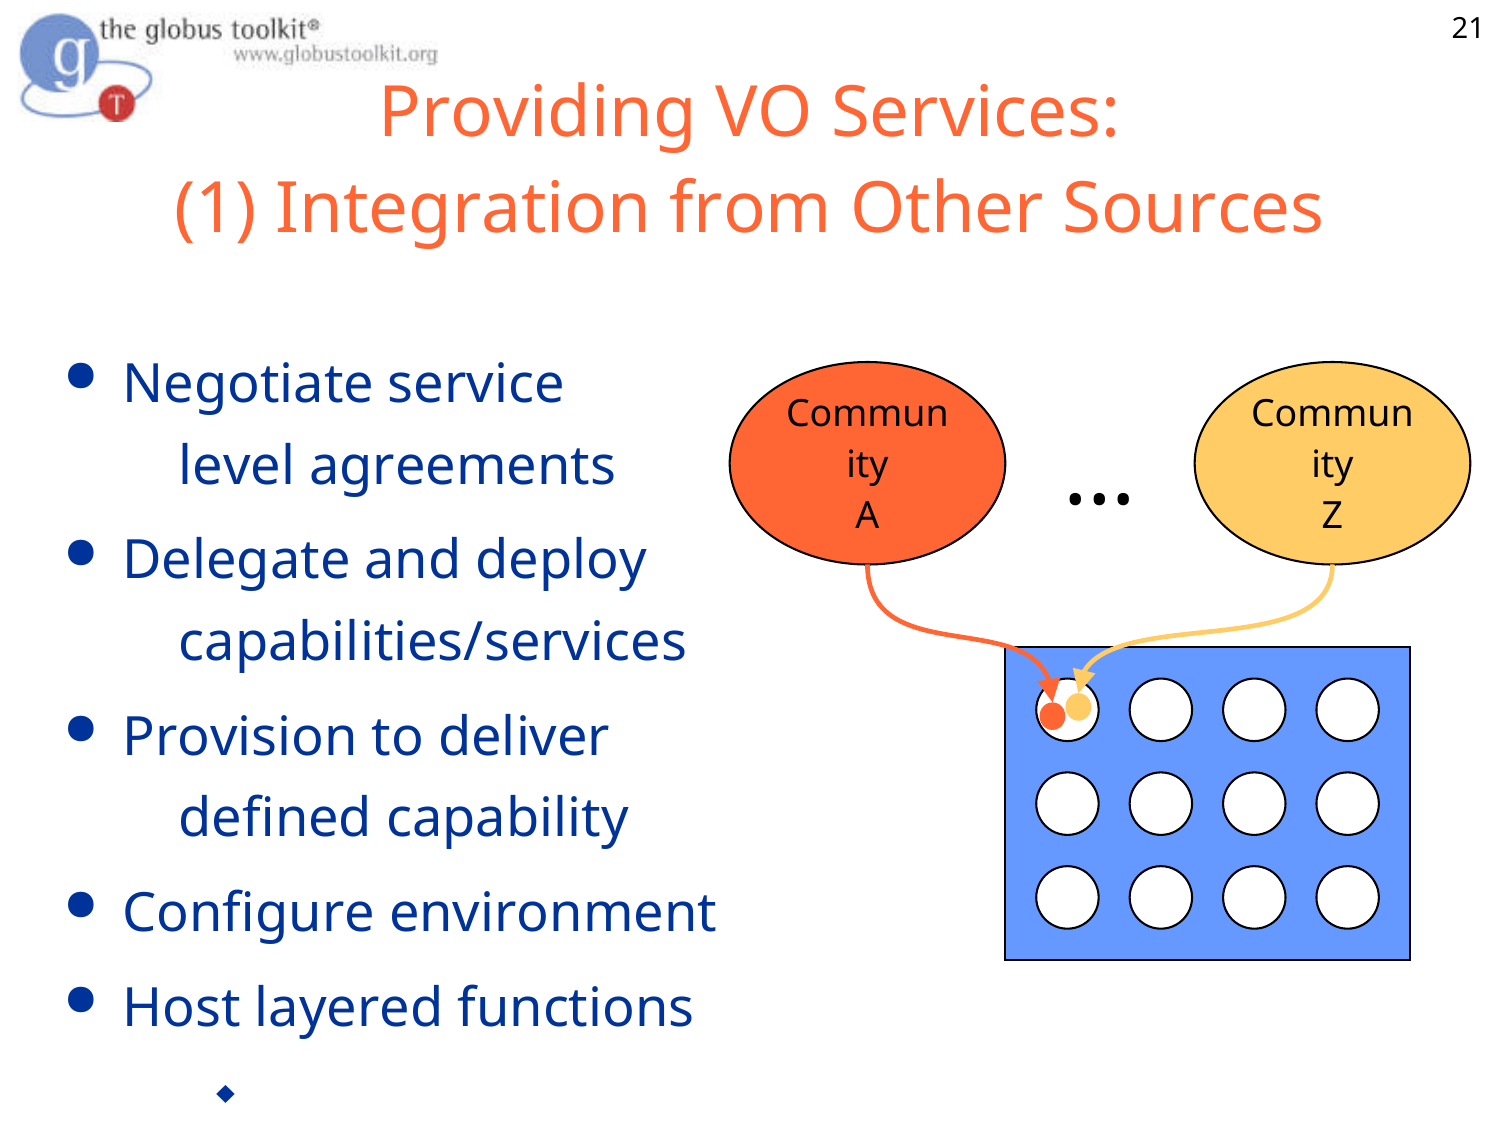

21
# Providing VO Services: (1) Integration from Other Sources
Negotiate service
level agreements
Delegate and deploy capabilities/services
Provision to deliver
defined capability
Configure environment
Host layered functions
Community
A
Community
Z
…